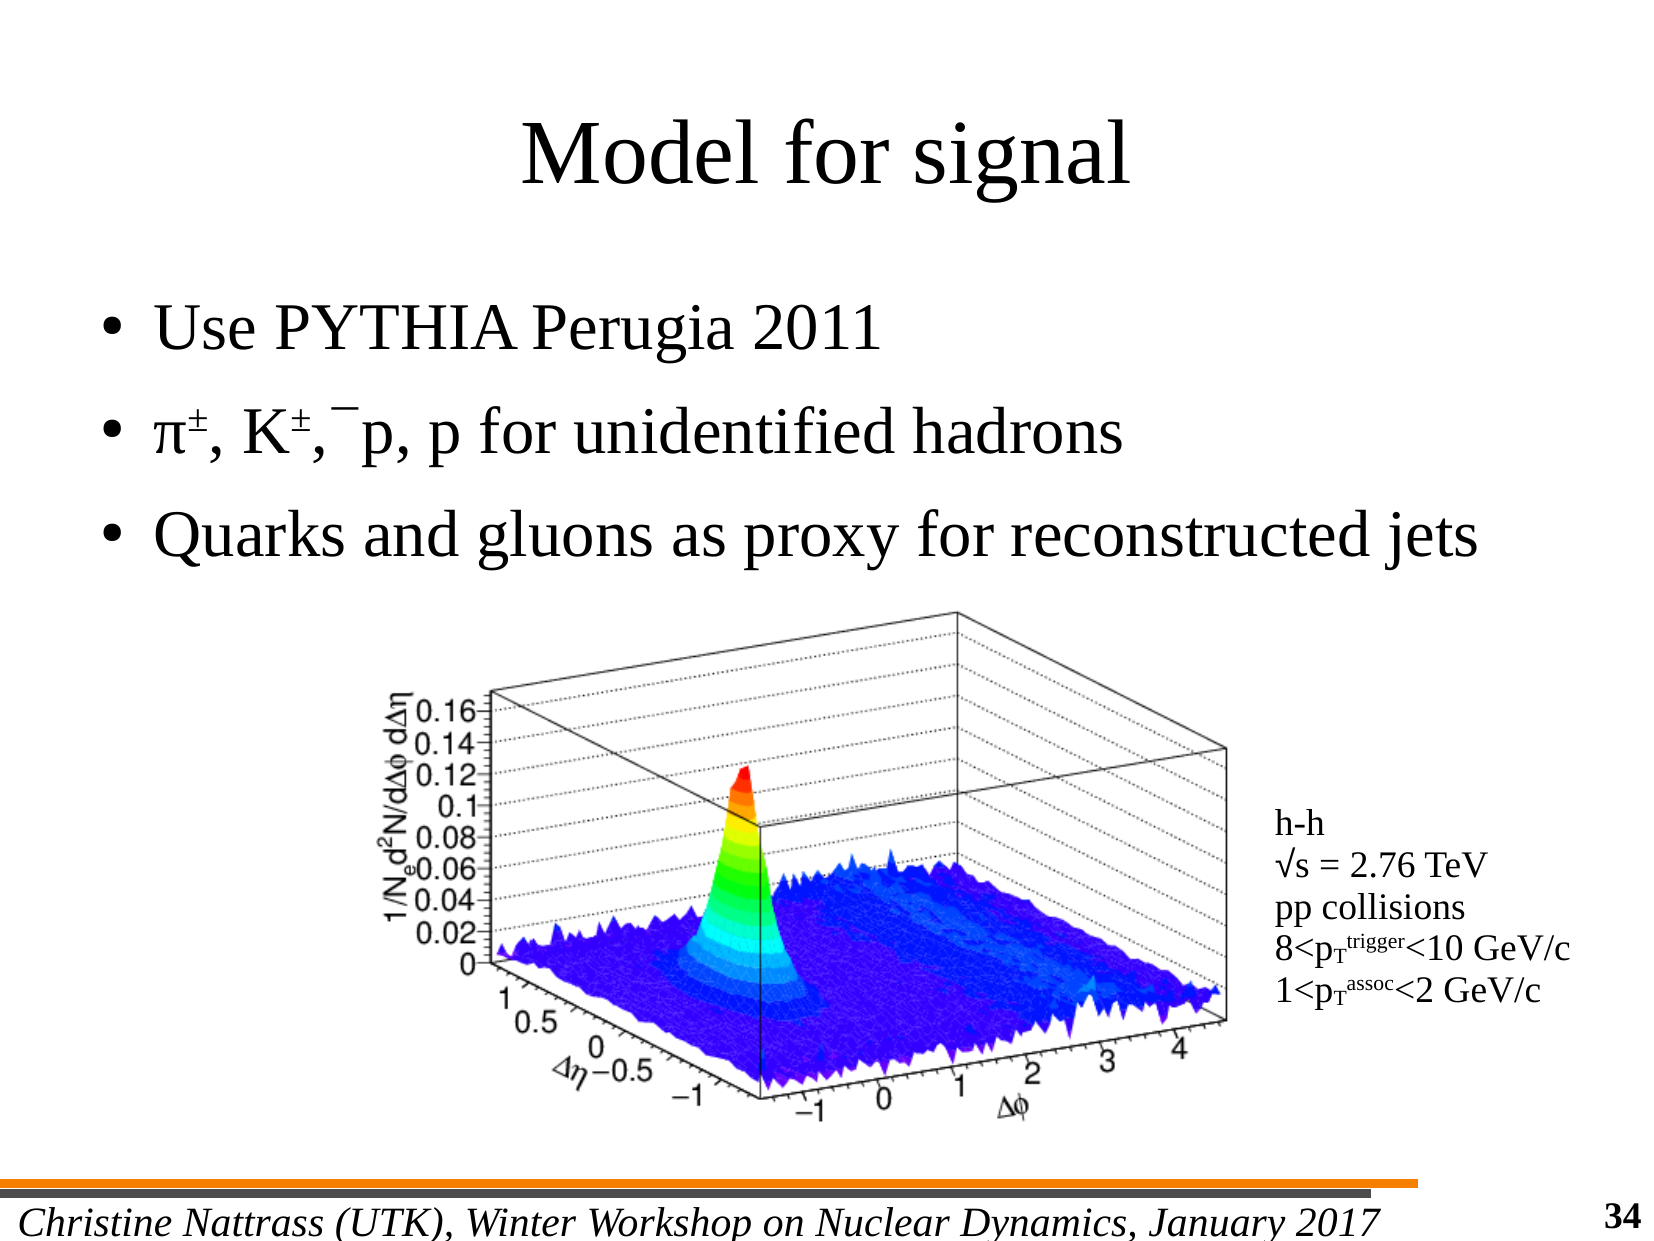

# Model for signal
Use PYTHIA Perugia 2011
π±, K±,`p, p for unidentified hadrons
Quarks and gluons as proxy for reconstructed jets
h-h
√s = 2.76 TeV
pp collisions
8<pTtrigger<10 GeV/c
1<pTassoc<2 GeV/c